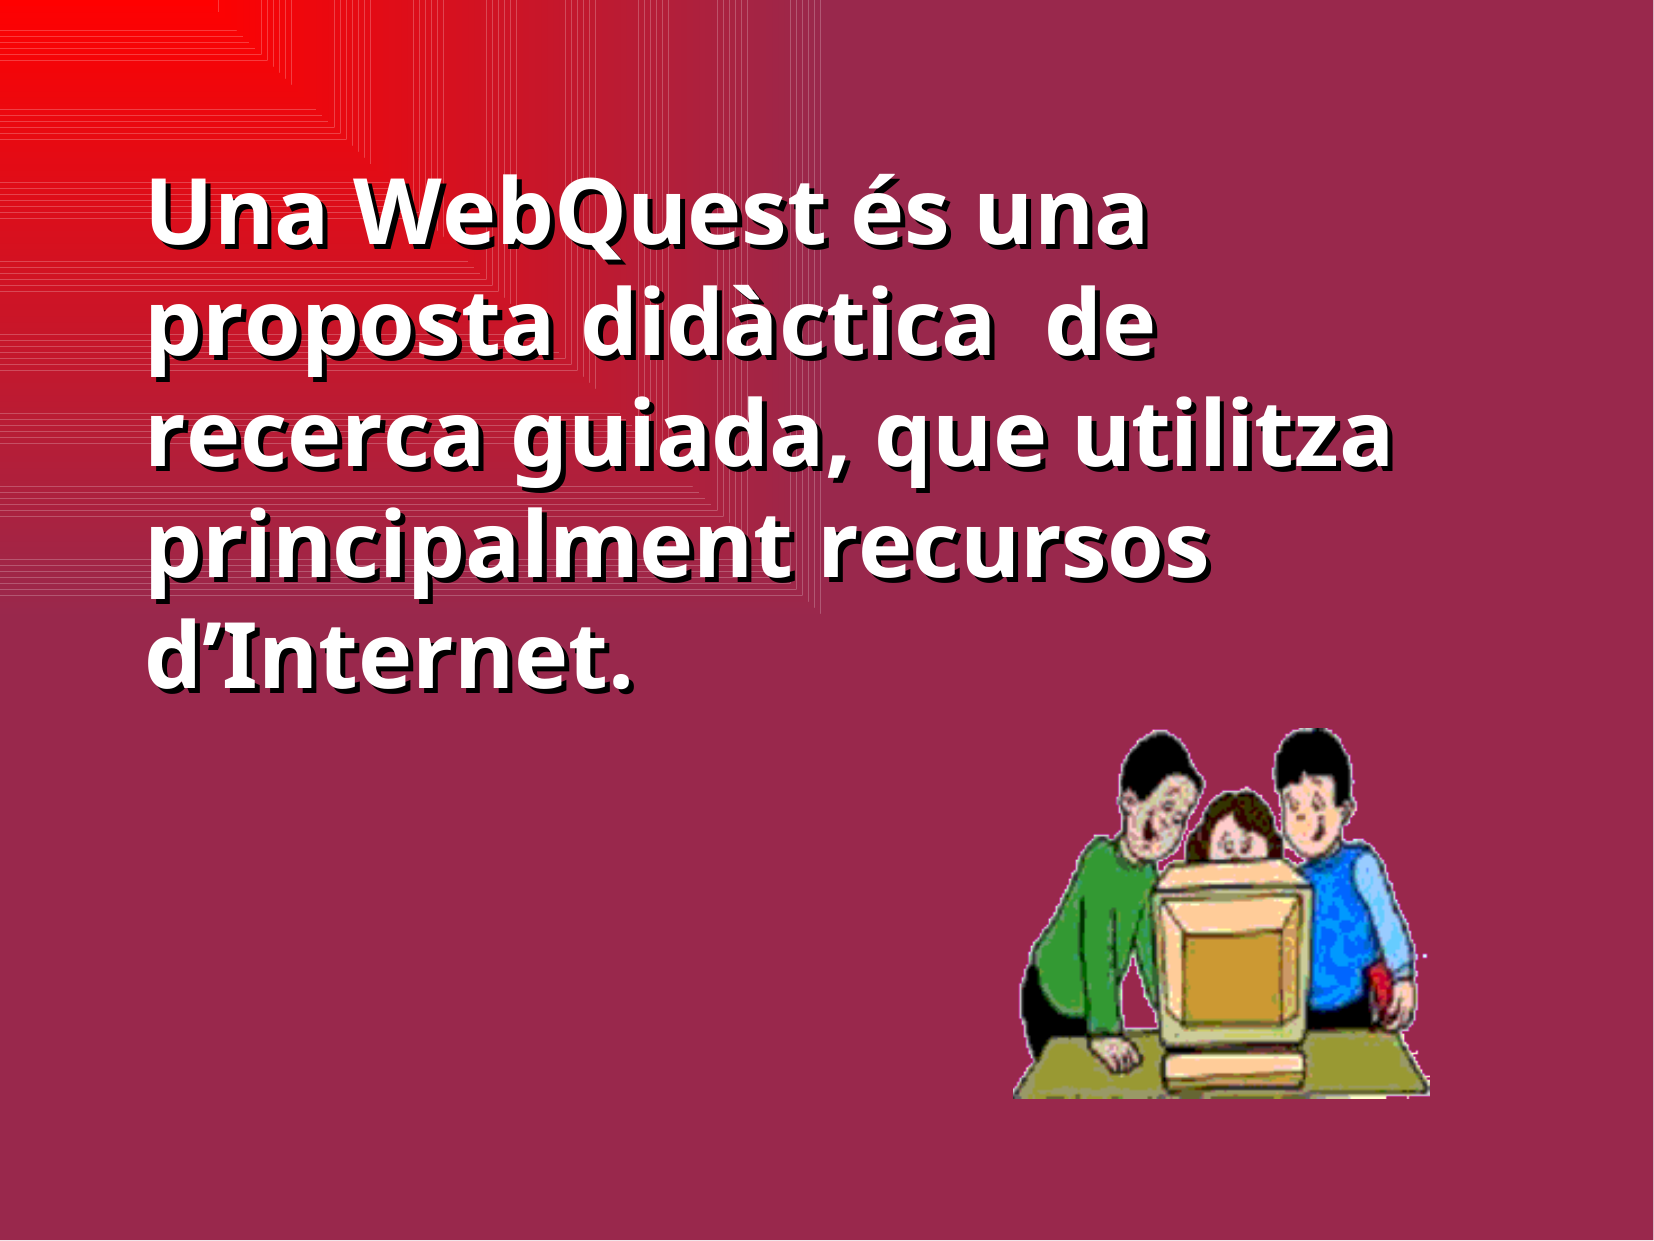

Una WebQuest és una proposta didàctica  de recerca guiada, que utilitza principalment recursos d’Internet.